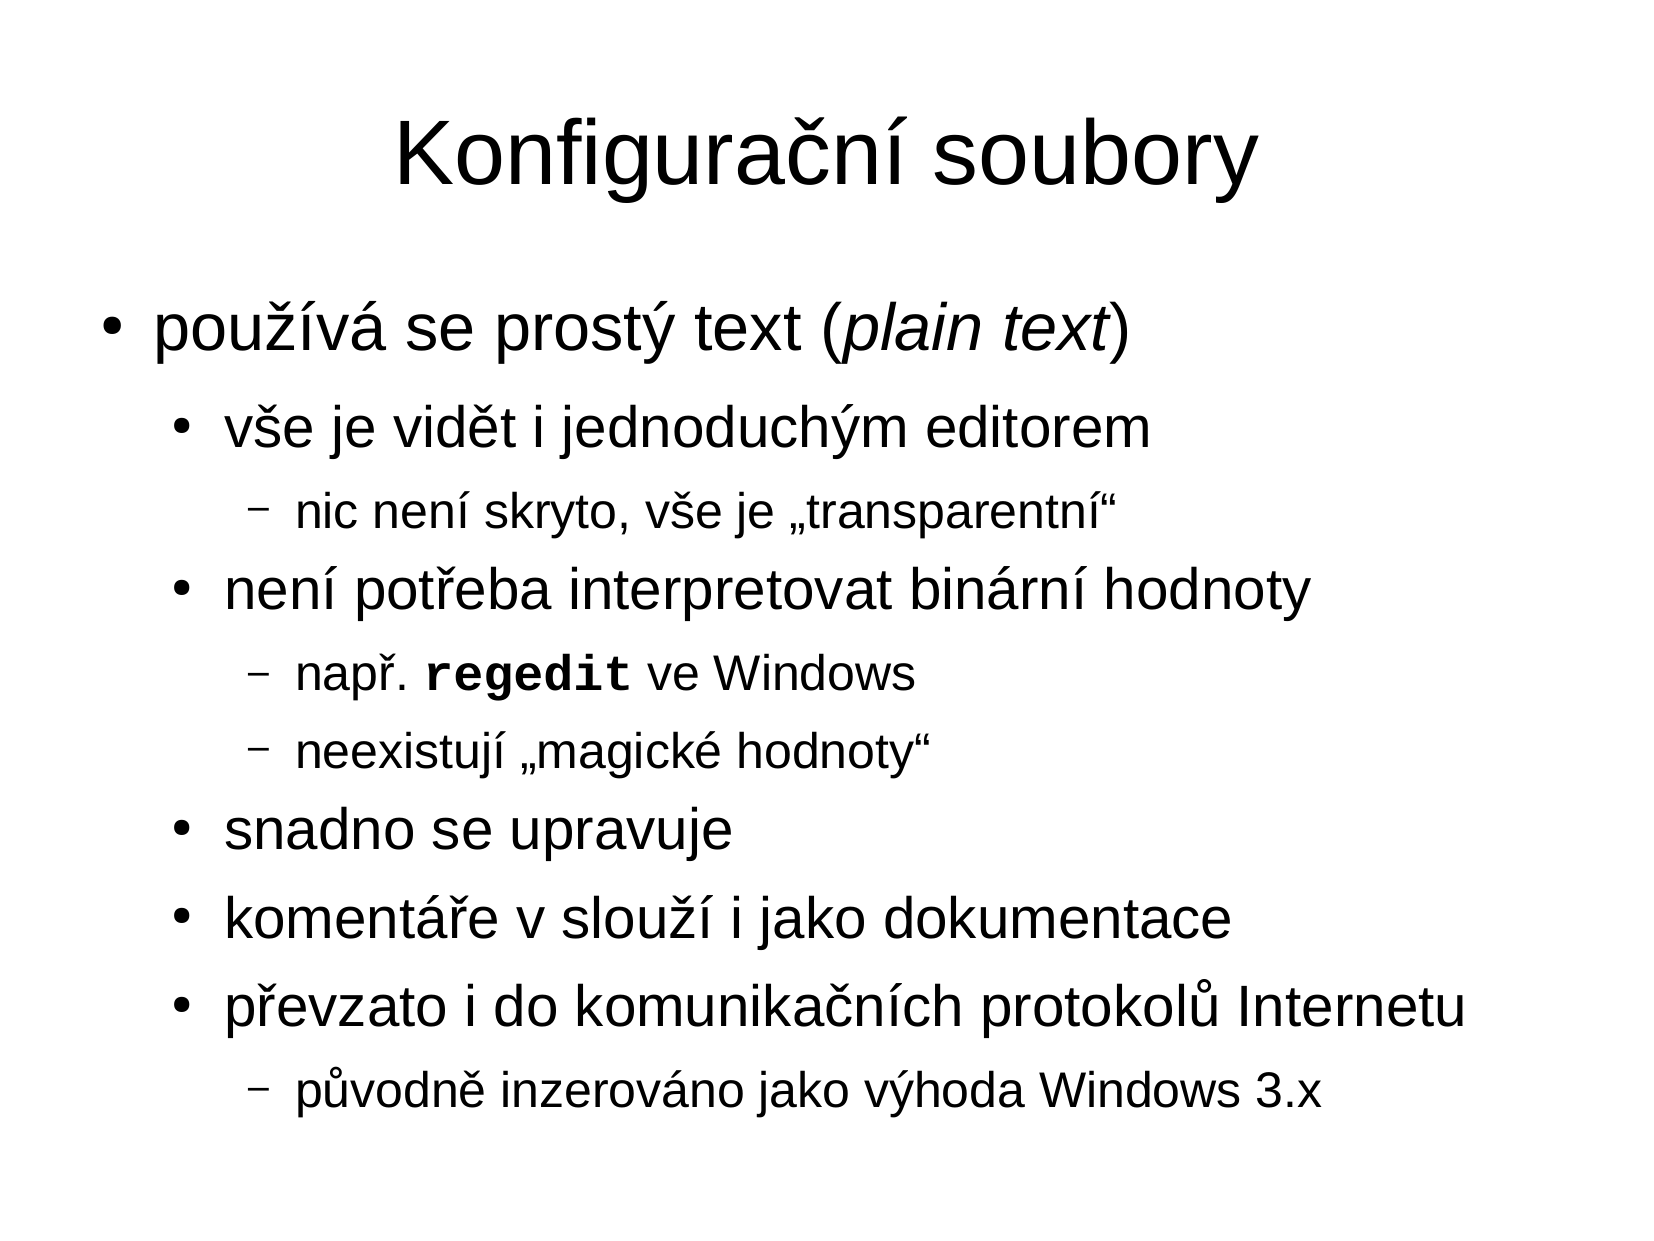

# Konfigurační soubory
používá se prostý text (plain text)
vše je vidět i jednoduchým editorem
nic není skryto, vše je „transparentní“
není potřeba interpretovat binární hodnoty
např. regedit ve Windows
neexistují „magické hodnoty“
snadno se upravuje
komentáře v slouží i jako dokumentace
převzato i do komunikačních protokolů Internetu
původně inzerováno jako výhoda Windows 3.x